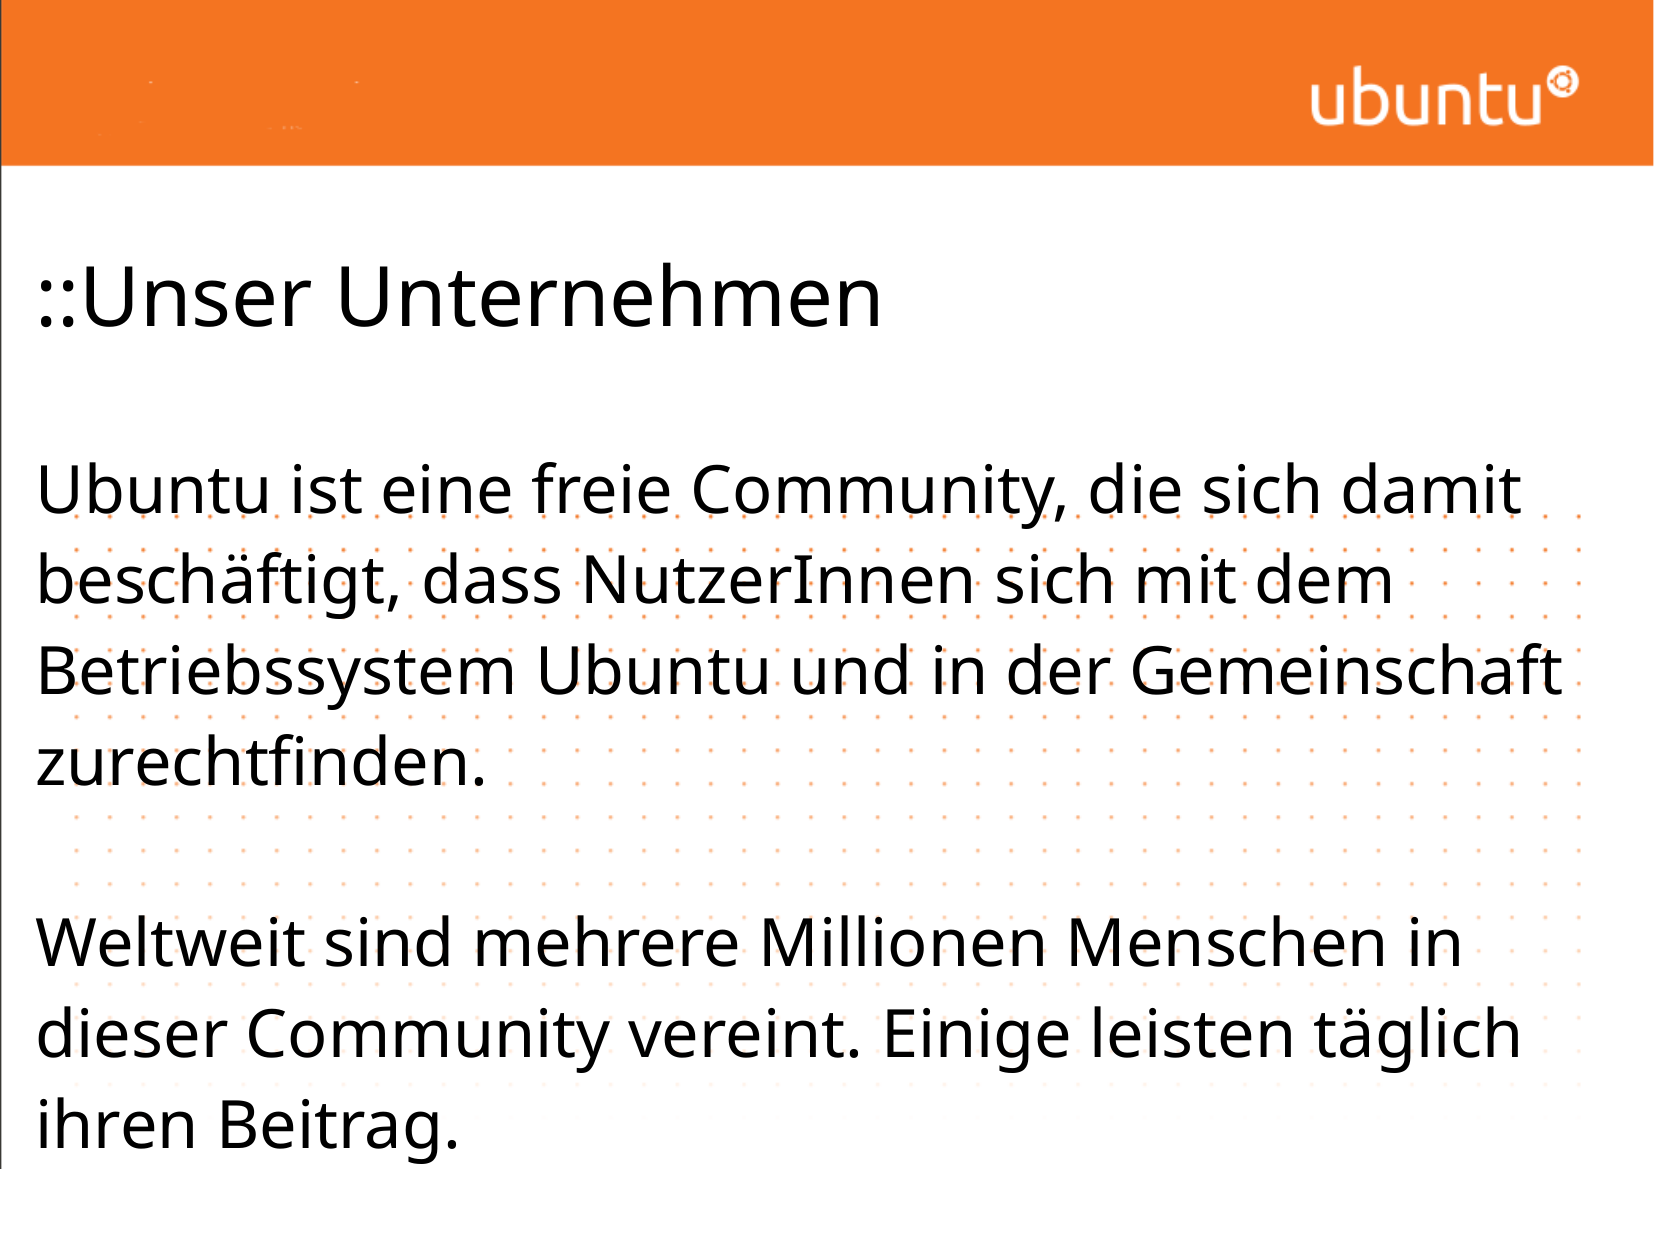

# ::Unser Unternehmen
Ubuntu ist eine freie Community, die sich damit beschäftigt, dass NutzerInnen sich mit dem Betriebssystem Ubuntu und in der Gemeinschaft zurechtfinden.
Weltweit sind mehrere Millionen Menschen in dieser Community vereint. Einige leisten täglich ihren Beitrag.